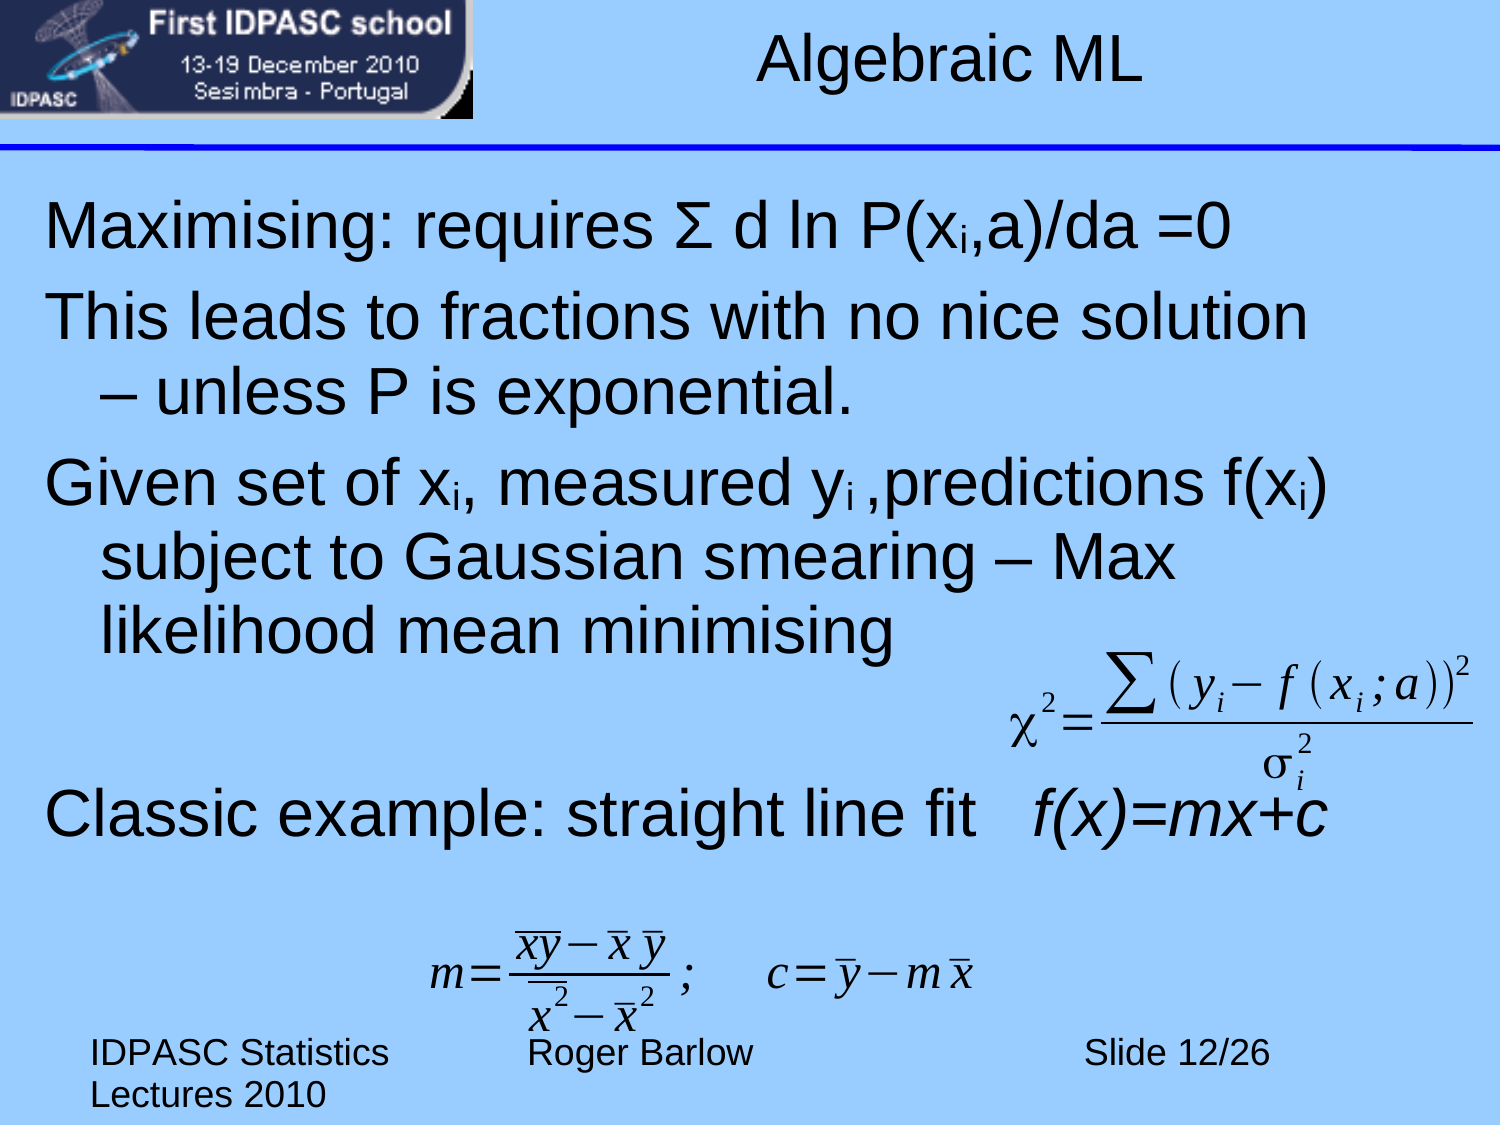

# Algebraic ML
Maximising: requires Σ d ln P(xi,a)/da =0
This leads to fractions with no nice solution – unless P is exponential.
Given set of xi, measured yi ,predictions f(xi) subject to Gaussian smearing – Max likelihood mean minimising
Classic example: straight line fit f(x)=mx+c
12